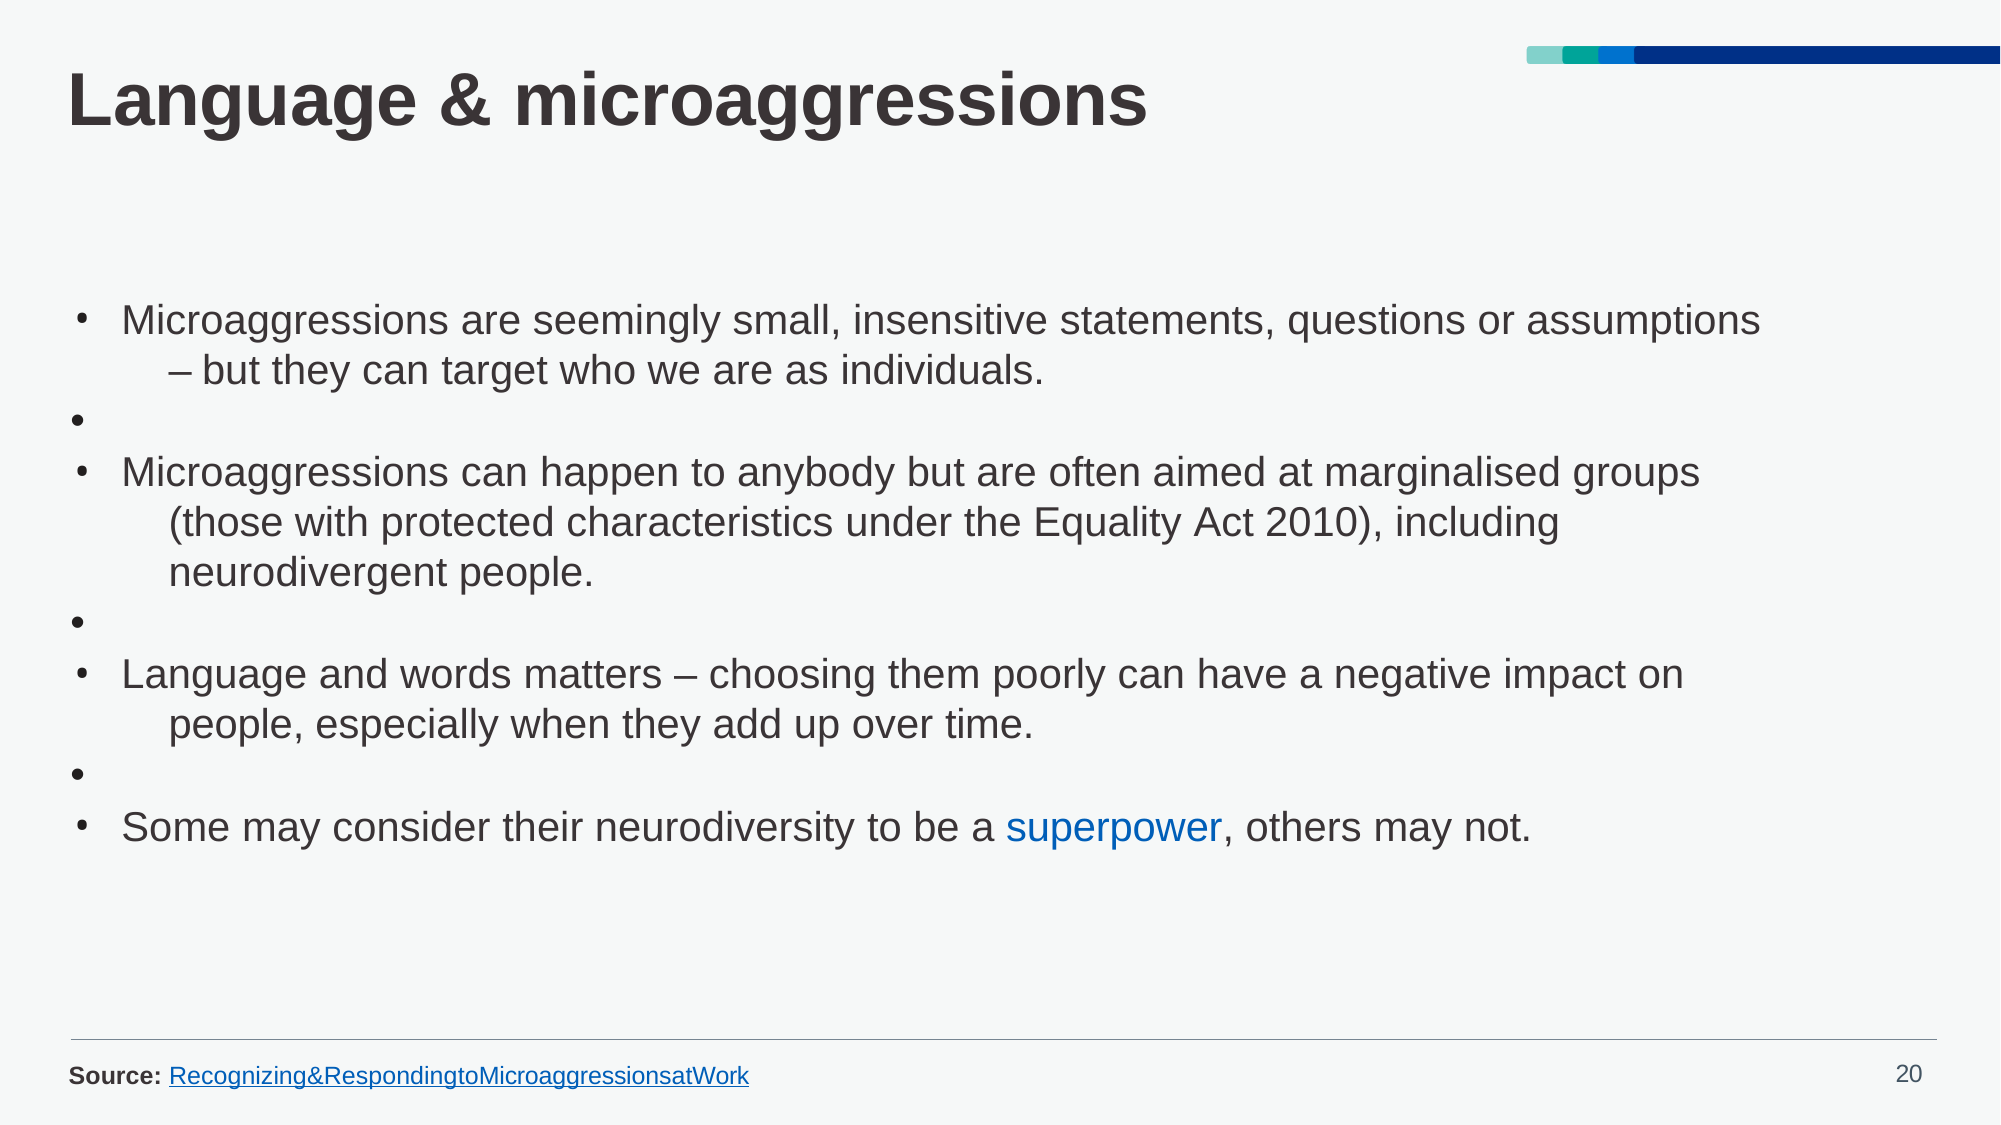

# Language & microaggressions
Microaggressions are seemingly small, insensitive statements, questions or assumptions – but they can target who we are as individuals.
Microaggressions can happen to anybody but are often aimed at marginalised groups (those with protected characteristics under the Equality Act 2010), including neurodivergent people.
Language and words matters – choosing them poorly can have a negative impact on people, especially when they add up over time.
Some may consider their neurodiversity to be a superpower, others may not.
20
Source: Recognizing&RespondingtoMicroaggressionsatWork